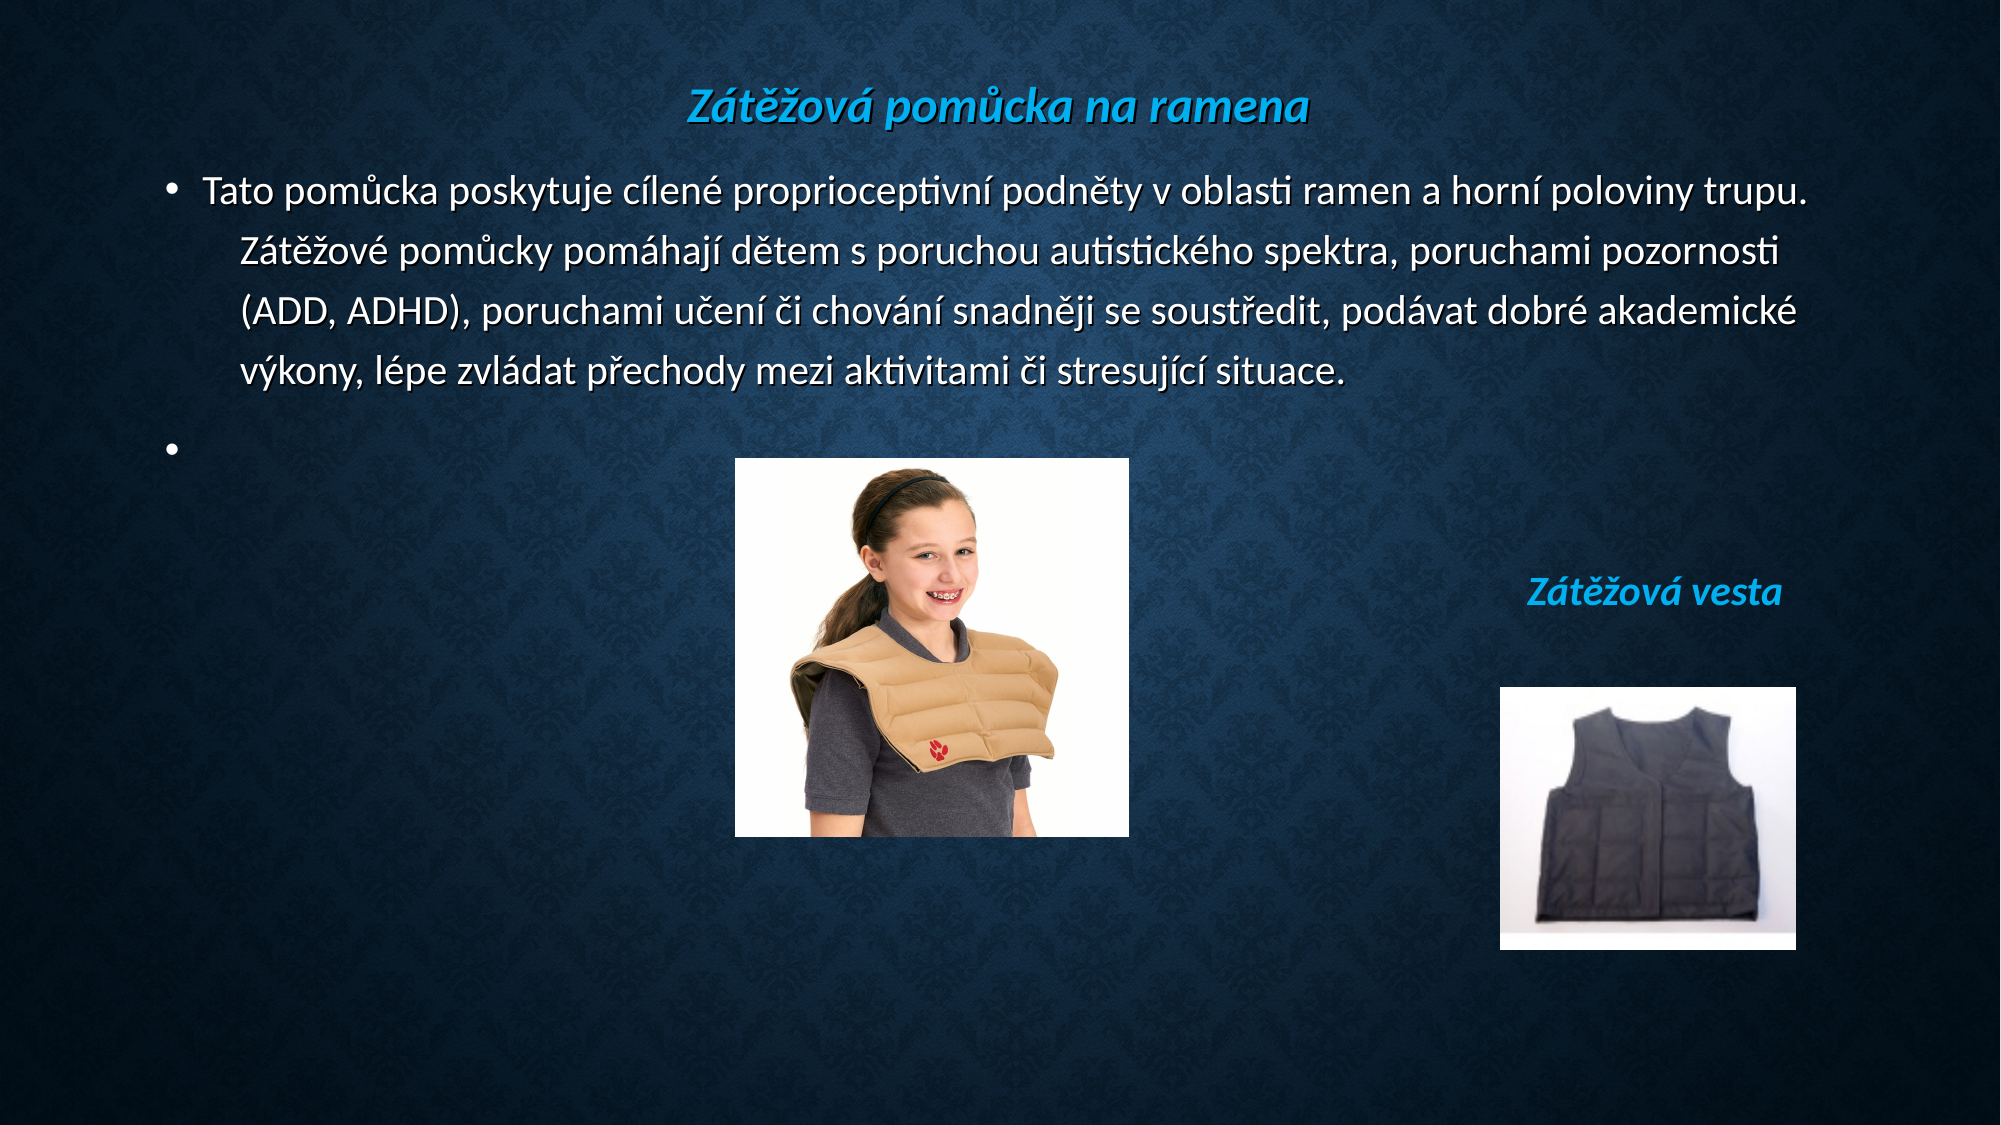

# Zátěžová pomůcka na ramena
Tato pomůcka poskytuje cílené proprioceptivní podněty v oblasti ramen a horní poloviny trupu. Zátěžové pomůcky pomáhají dětem s poruchou autistického spektra, poruchami pozornosti (ADD, ADHD), poruchami učení či chování snadněji se soustředit, podávat dobré akademické výkony, lépe zvládat přechody mezi aktivitami či stresující situace.
Zátěžová vesta